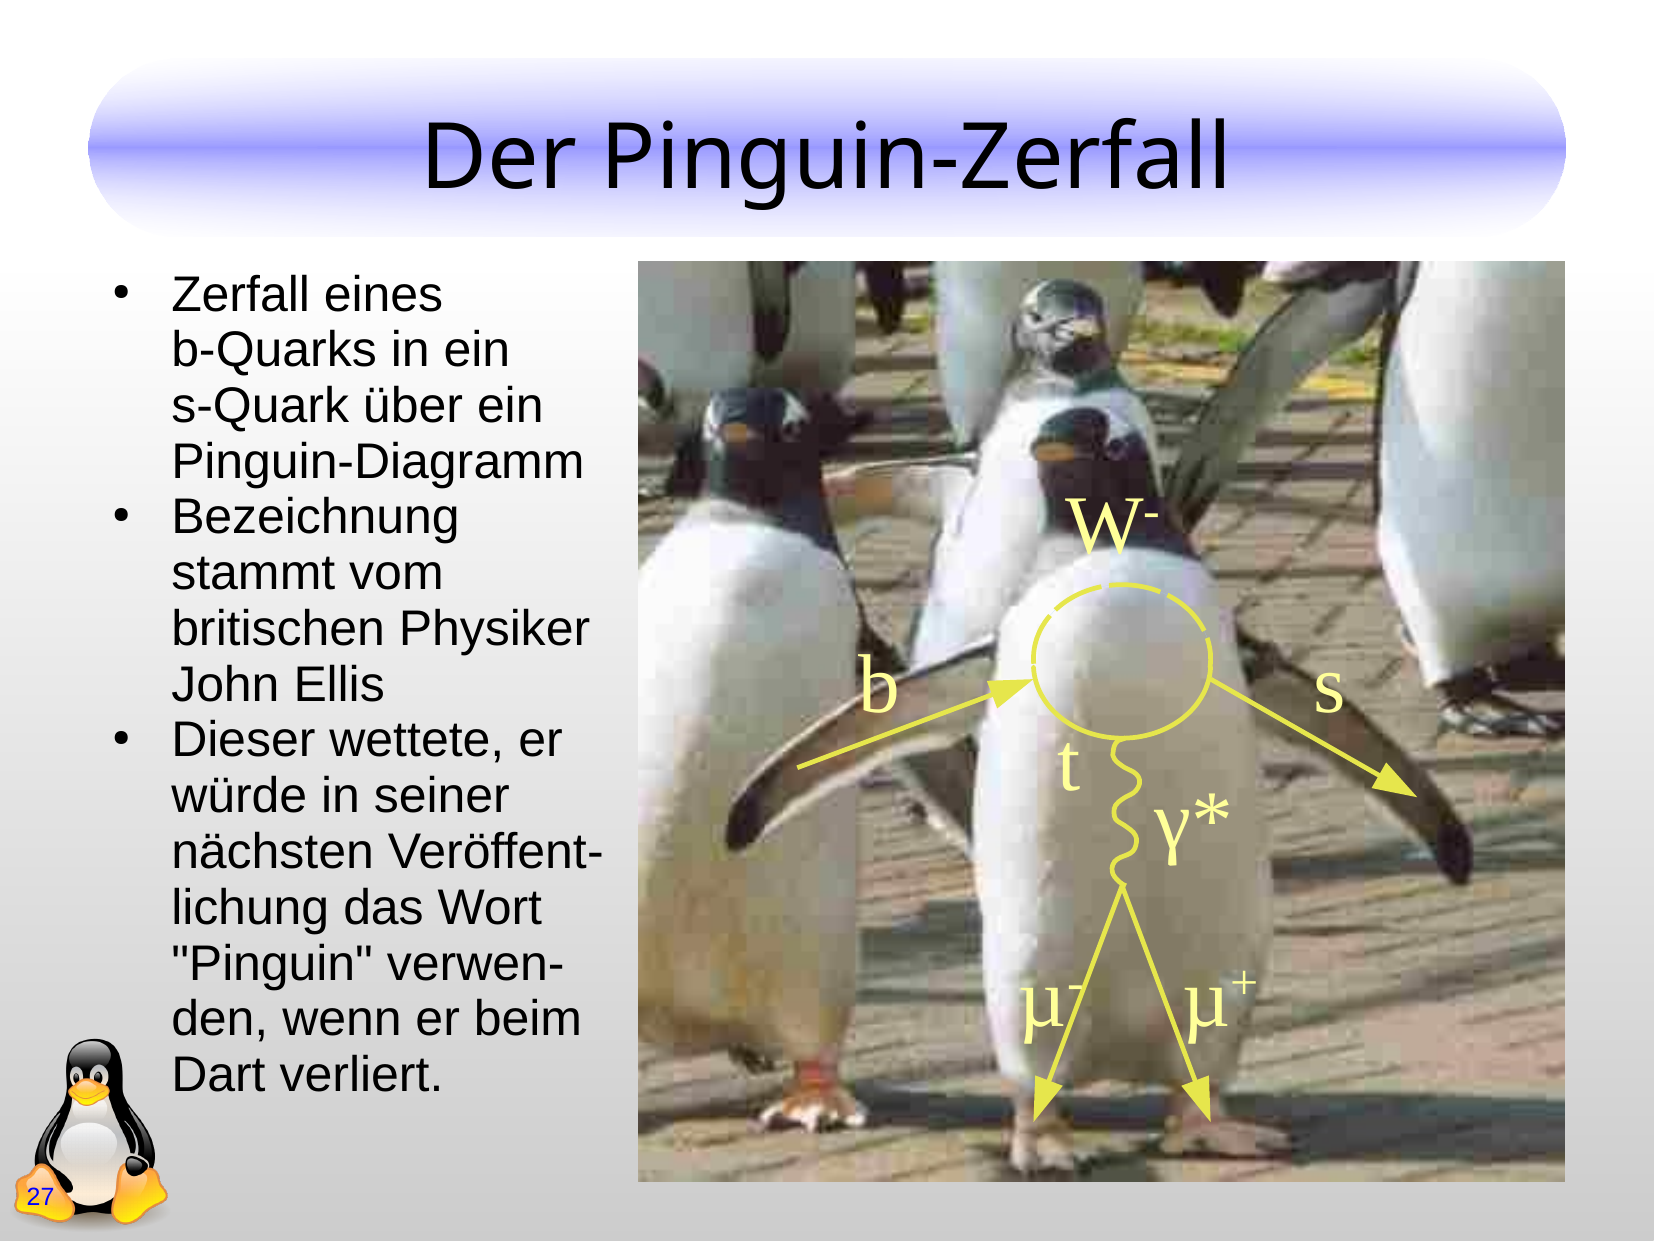

# Der Pinguin-Zerfall
Zerfall eines
b-Quarks in ein
s-Quark über ein Pinguin-Diagramm
Bezeichnung stammt vom britischen Physiker John Ellis
Dieser wettete, er würde in seiner nächsten Veröffent-lichung das Wort "Pinguin" verwen-den, wenn er beim Dart verliert.
W-
b
s
t
γ*
µ-
µ+